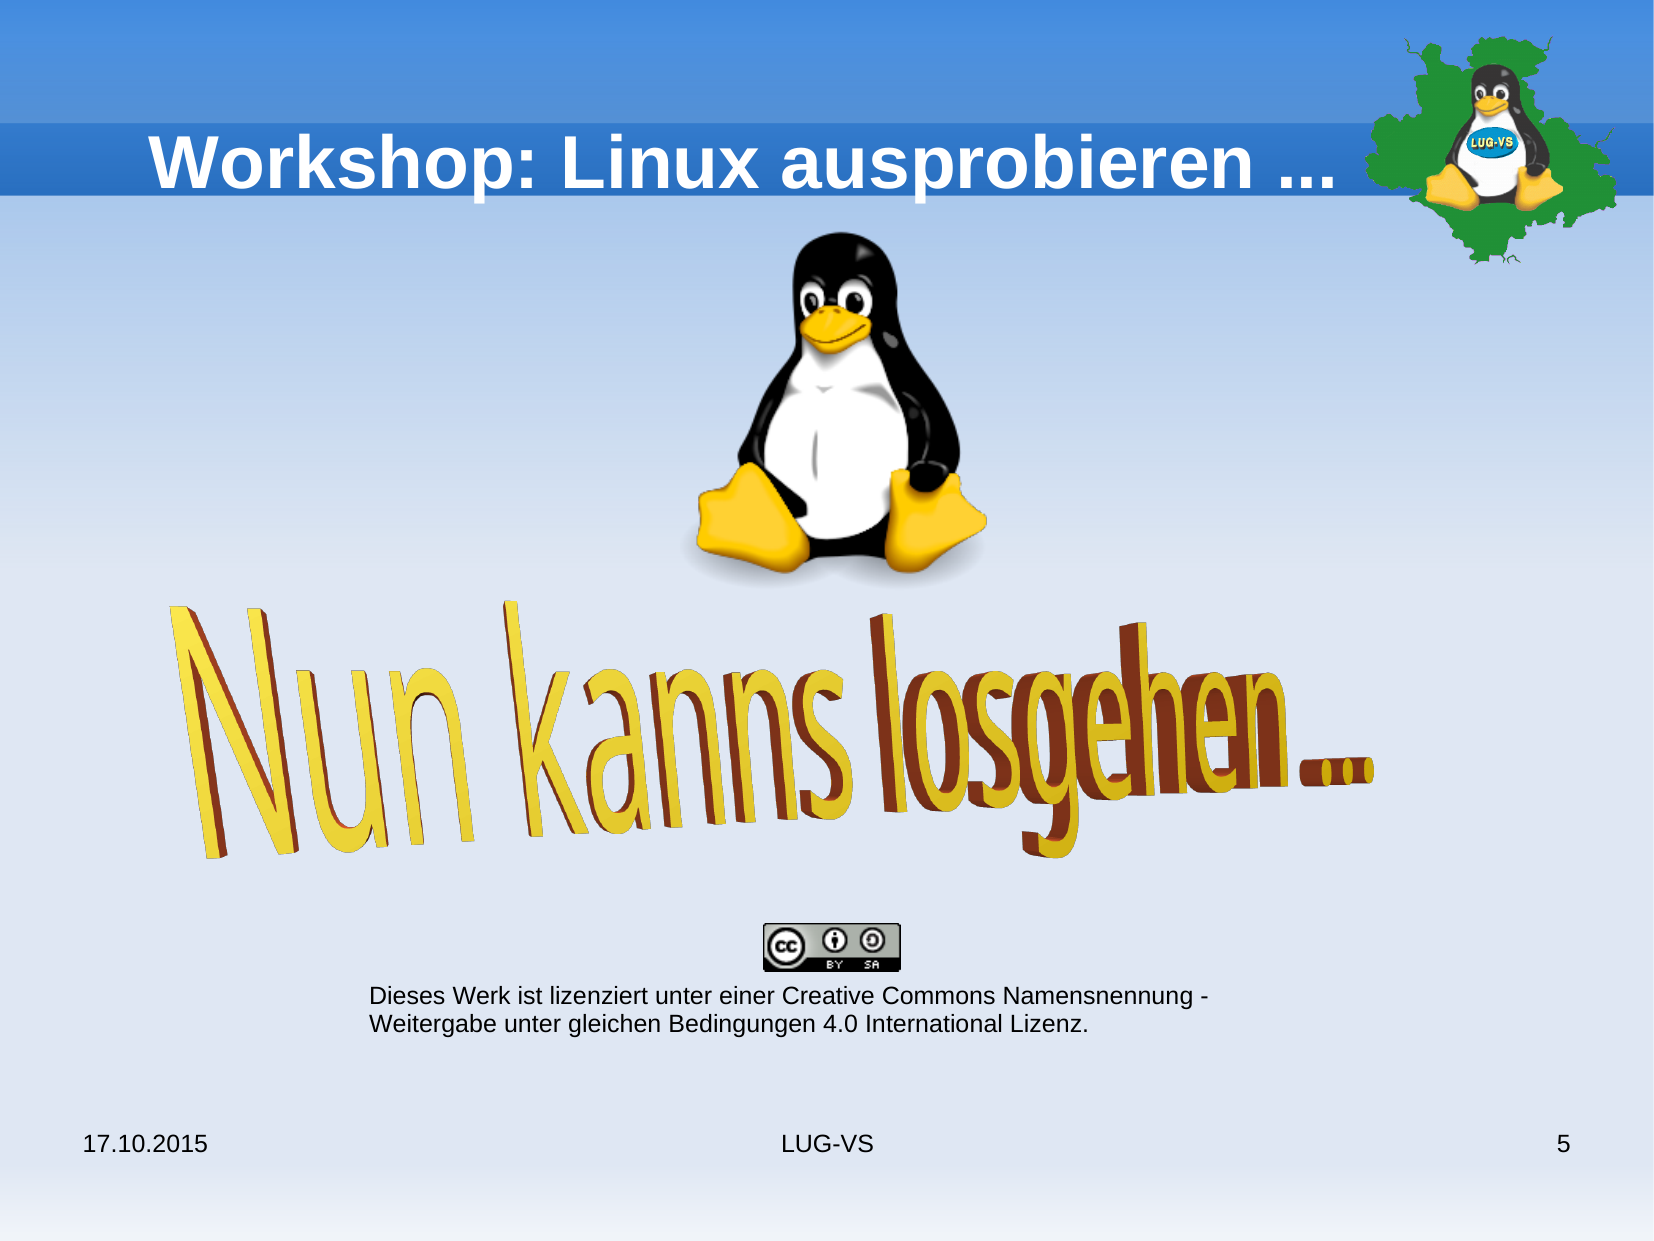

# Workshop: Linux ausprobieren ...
Nun kanns losgehen ...
Dieses Werk ist lizenziert unter einer Creative Commons Namensnennung - Weitergabe unter gleichen Bedingungen 4.0 International Lizenz.
17.10.2015
LUG-VS
5